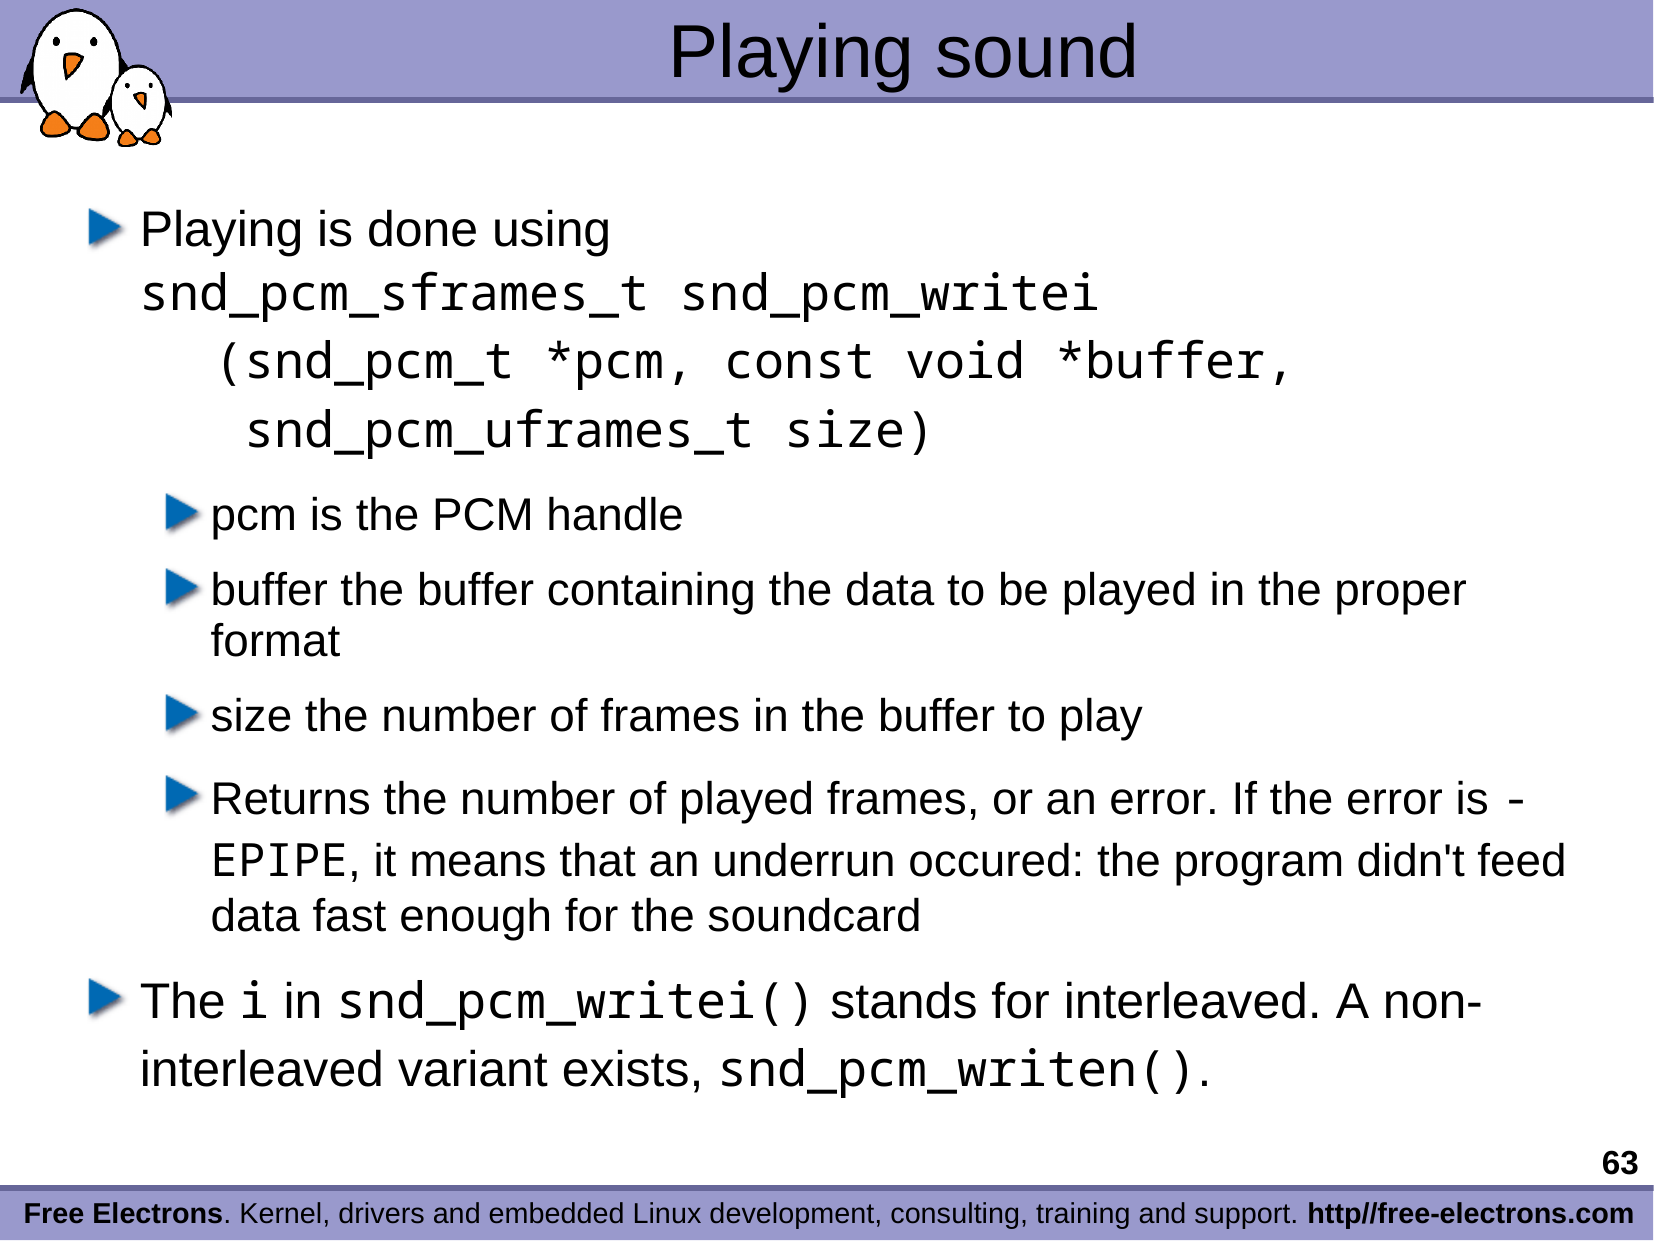

# Playing sound
Playing is done using
snd_pcm_sframes_t snd_pcm_writei
	(snd_pcm_t *pcm, const void *buffer,
	 snd_pcm_uframes_t size)
pcm is the PCM handle
buffer the buffer containing the data to be played in the proper format
size the number of frames in the buffer to play
Returns the number of played frames, or an error. If the error is -EPIPE, it means that an underrun occured: the program didn't feed data fast enough for the soundcard
The i in snd_pcm_writei() stands for interleaved. A non-interleaved variant exists, snd_pcm_writen().